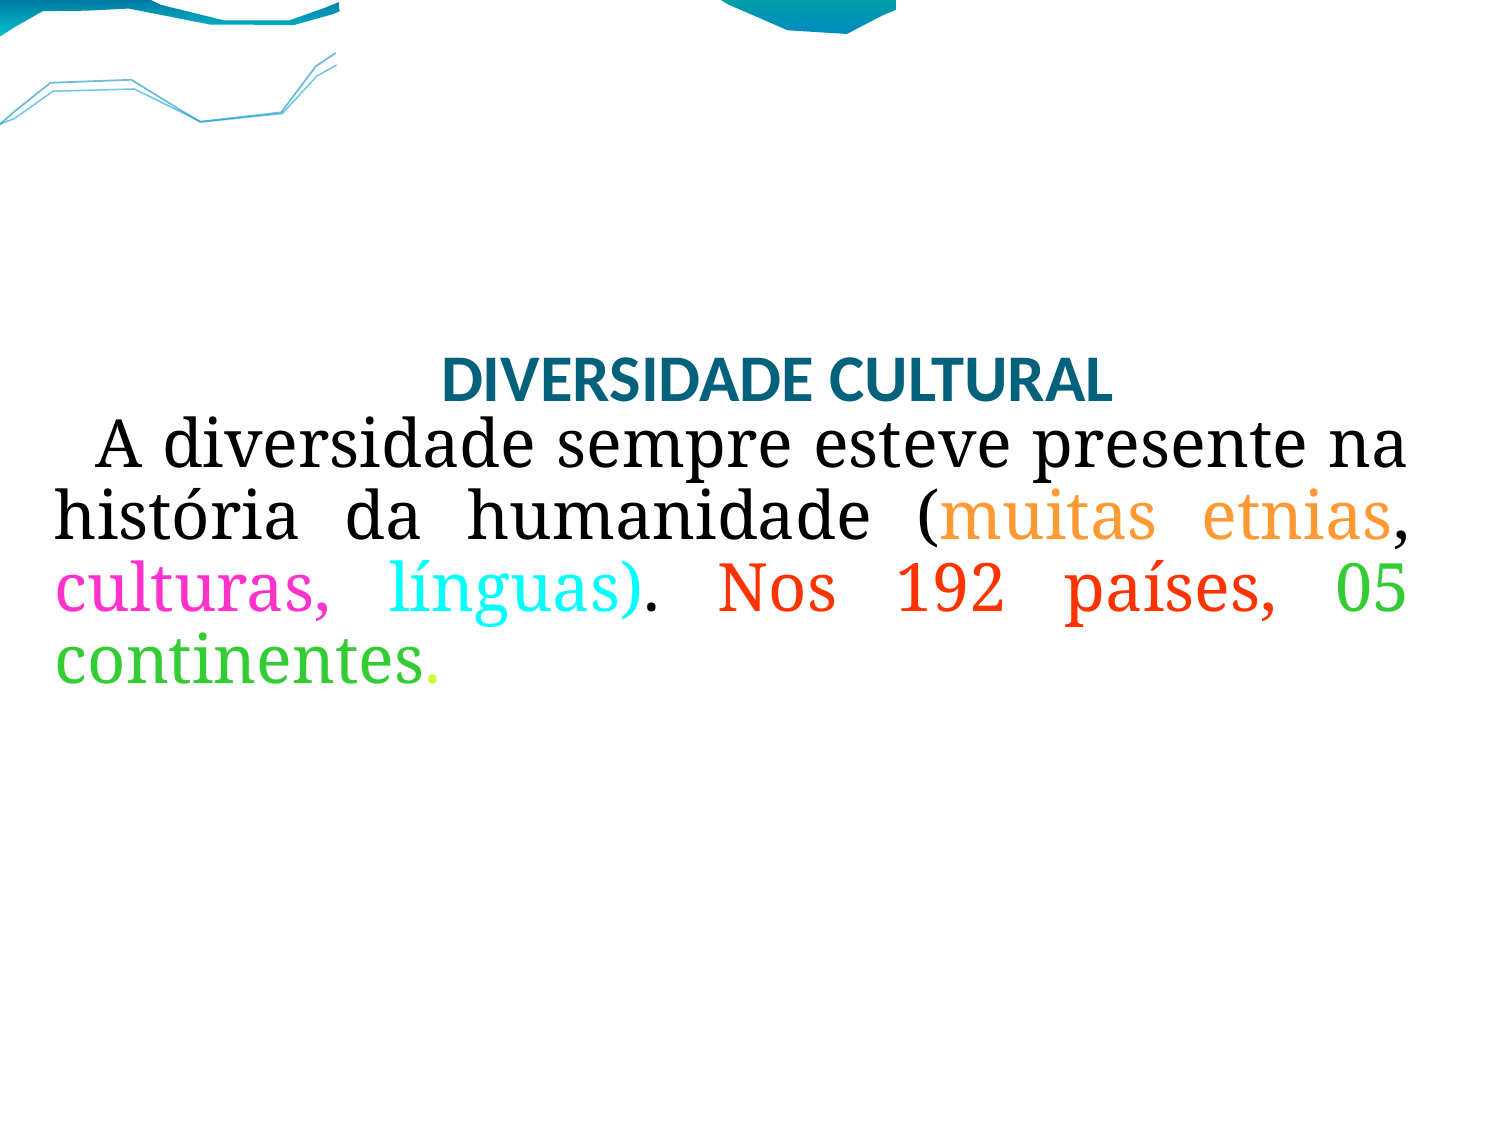

# DIVERSIDADE CULTURAL
 A diversidade sempre esteve presente na história da humanidade (muitas etnias, culturas, línguas). Nos 192 países, 05 continentes.